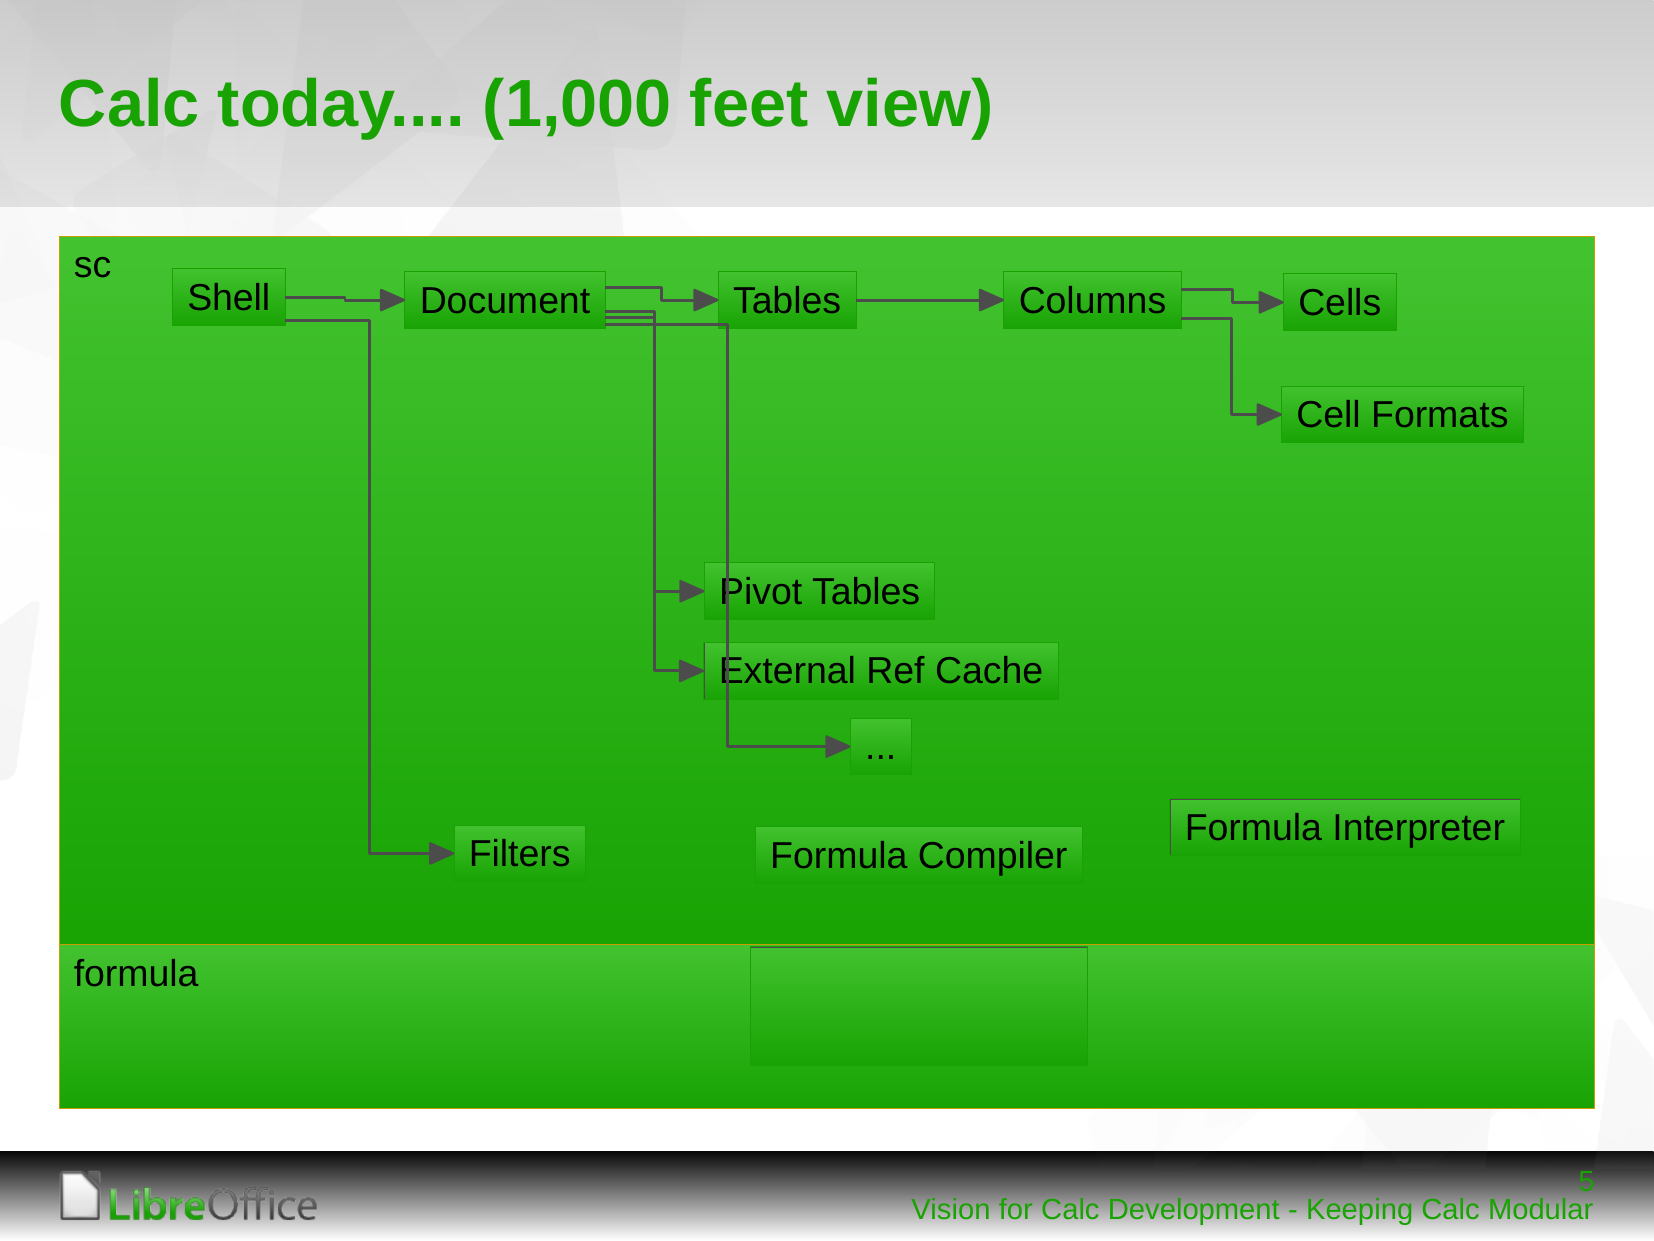

# Calc today.... (1,000 feet view)
sc
Shell
Document
Tables
Columns
Cells
Cell Formats
Pivot Tables
External Ref Cache
...
Formula Interpreter
Filters
Formula Compiler
formula
5
Vision for Calc Development - Keeping Calc Modular